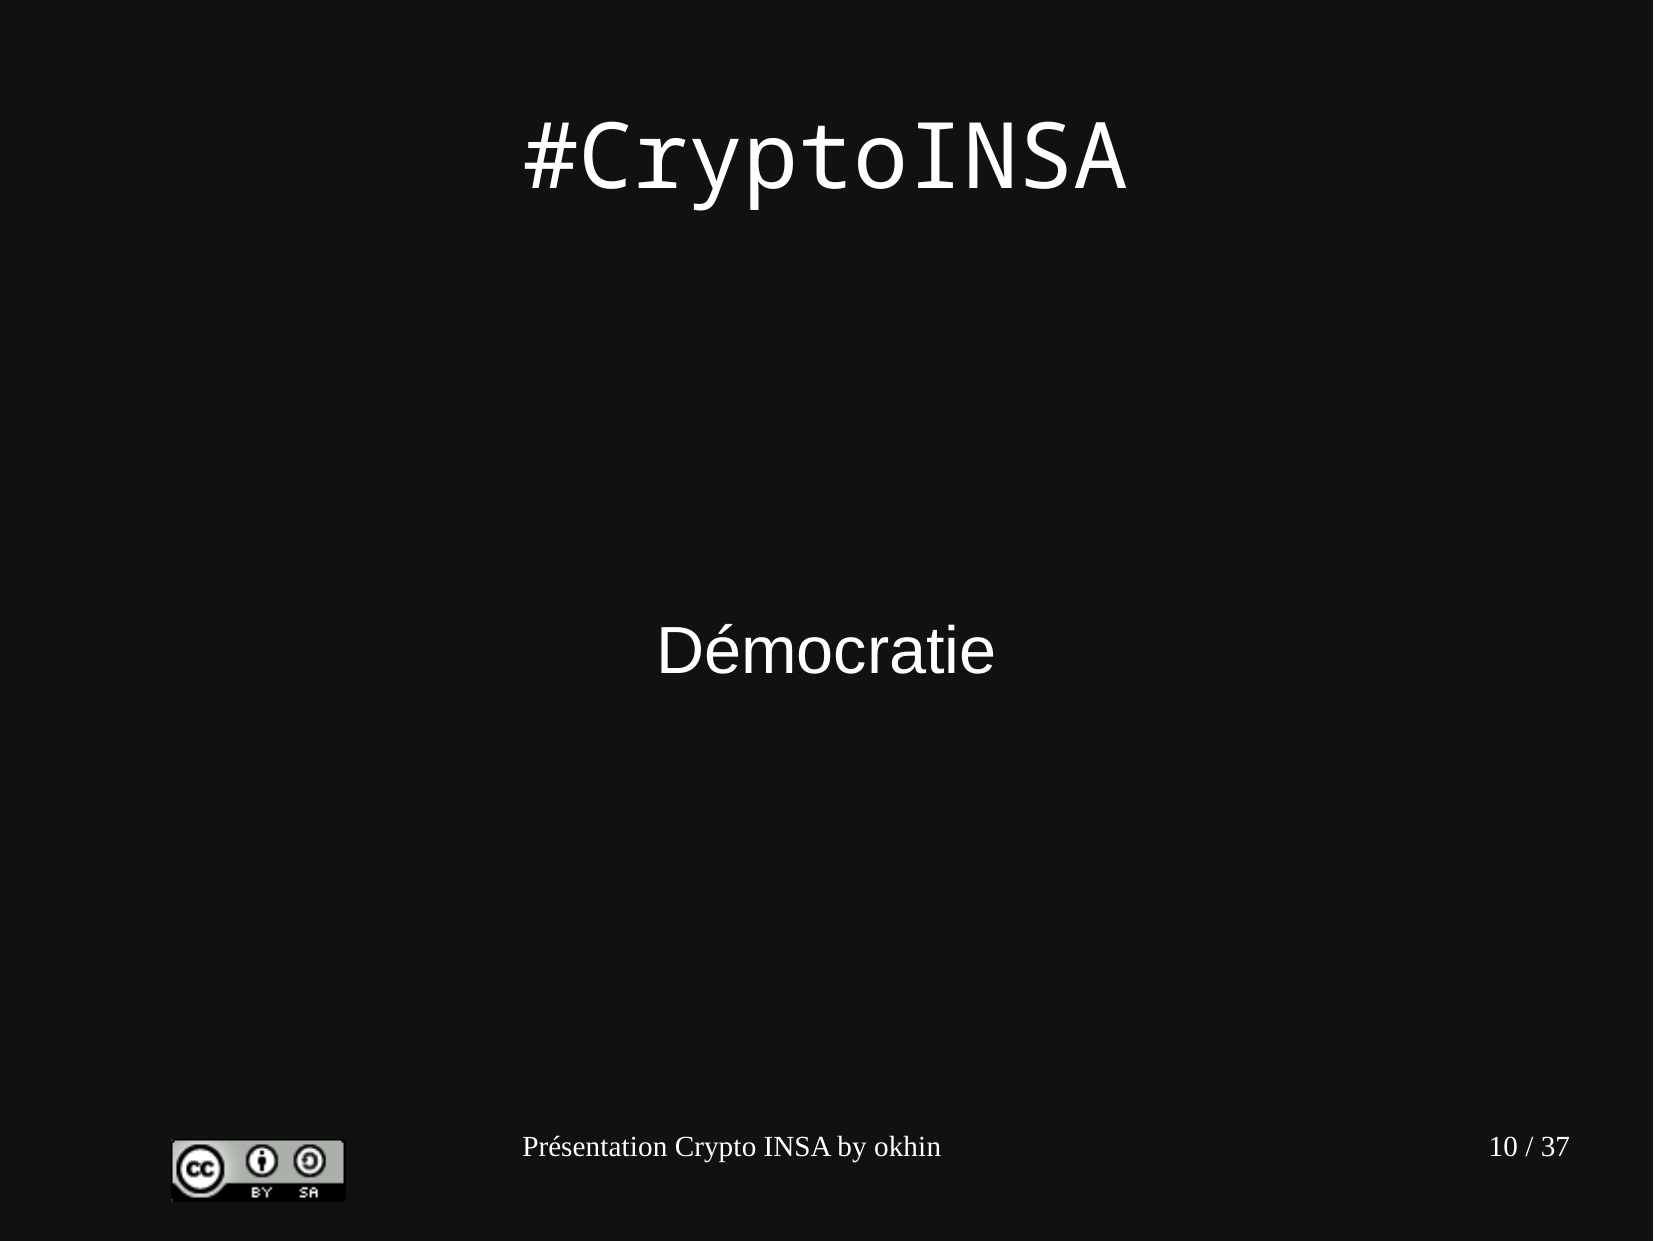

# #CryptoINSA
Démocratie
Présentation Crypto INSA by okhin
10